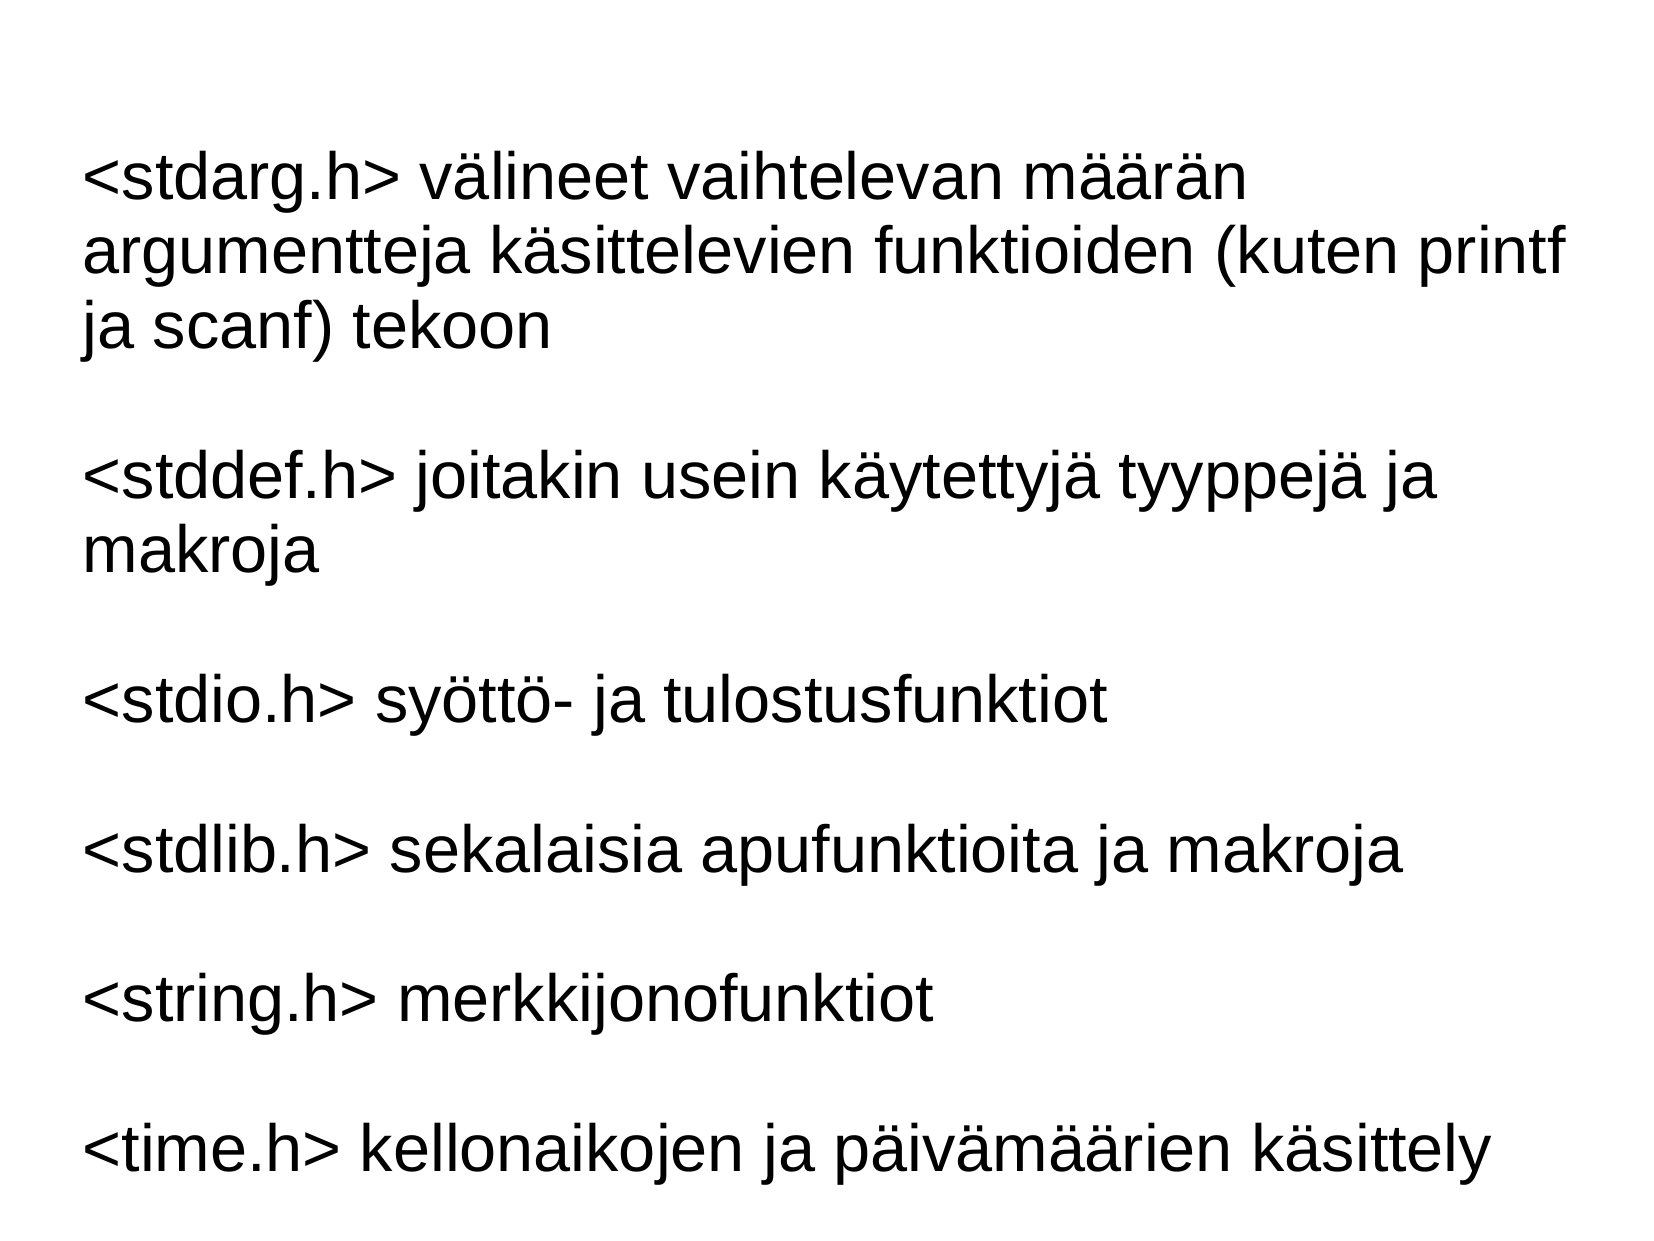

<stdarg.h> välineet vaihtelevan määrän argumentteja käsittelevien funktioiden (kuten printf ja scanf) tekoon
<stddef.h> joitakin usein käytettyjä tyyppejä ja makroja
<stdio.h> syöttö- ja tulostusfunktiot
<stdlib.h> sekalaisia apufunktioita ja makroja
<string.h> merkkijonofunktiot
<time.h> kellonaikojen ja päivämäärien käsittely